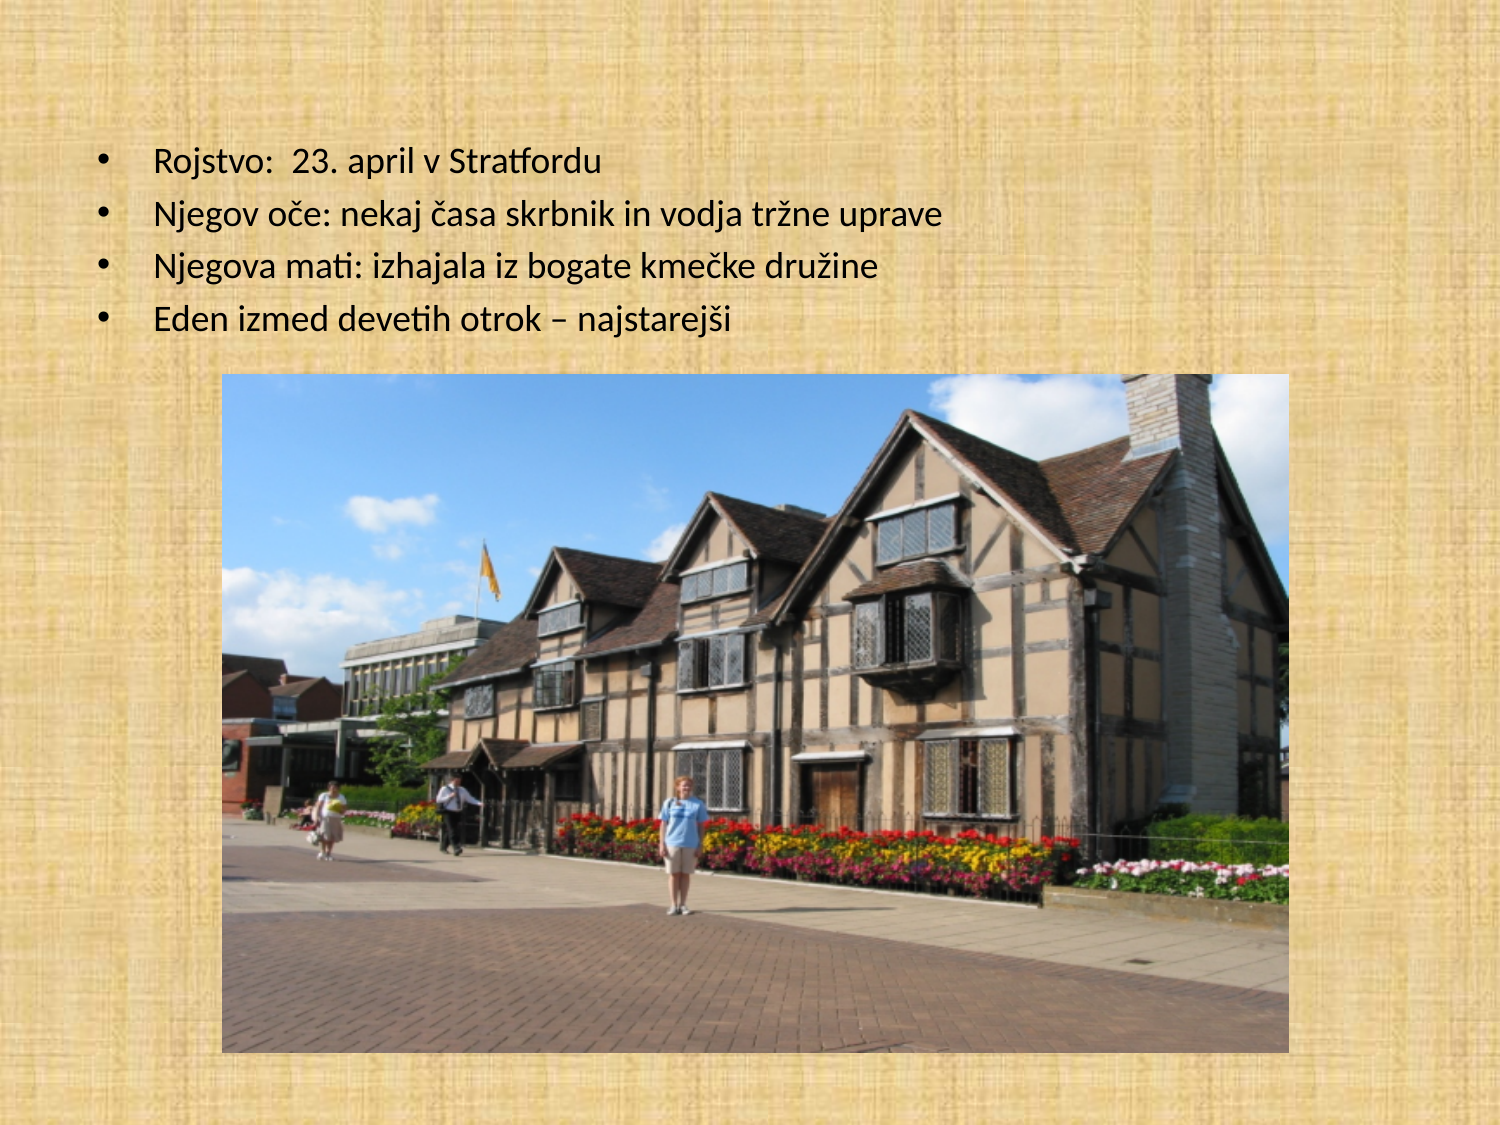

# Rojstvo: 23. april v Stratfordu
Njegov oče: nekaj časa skrbnik in vodja tržne uprave
Njegova mati: izhajala iz bogate kmečke družine
Eden izmed devetih otrok – najstarejši